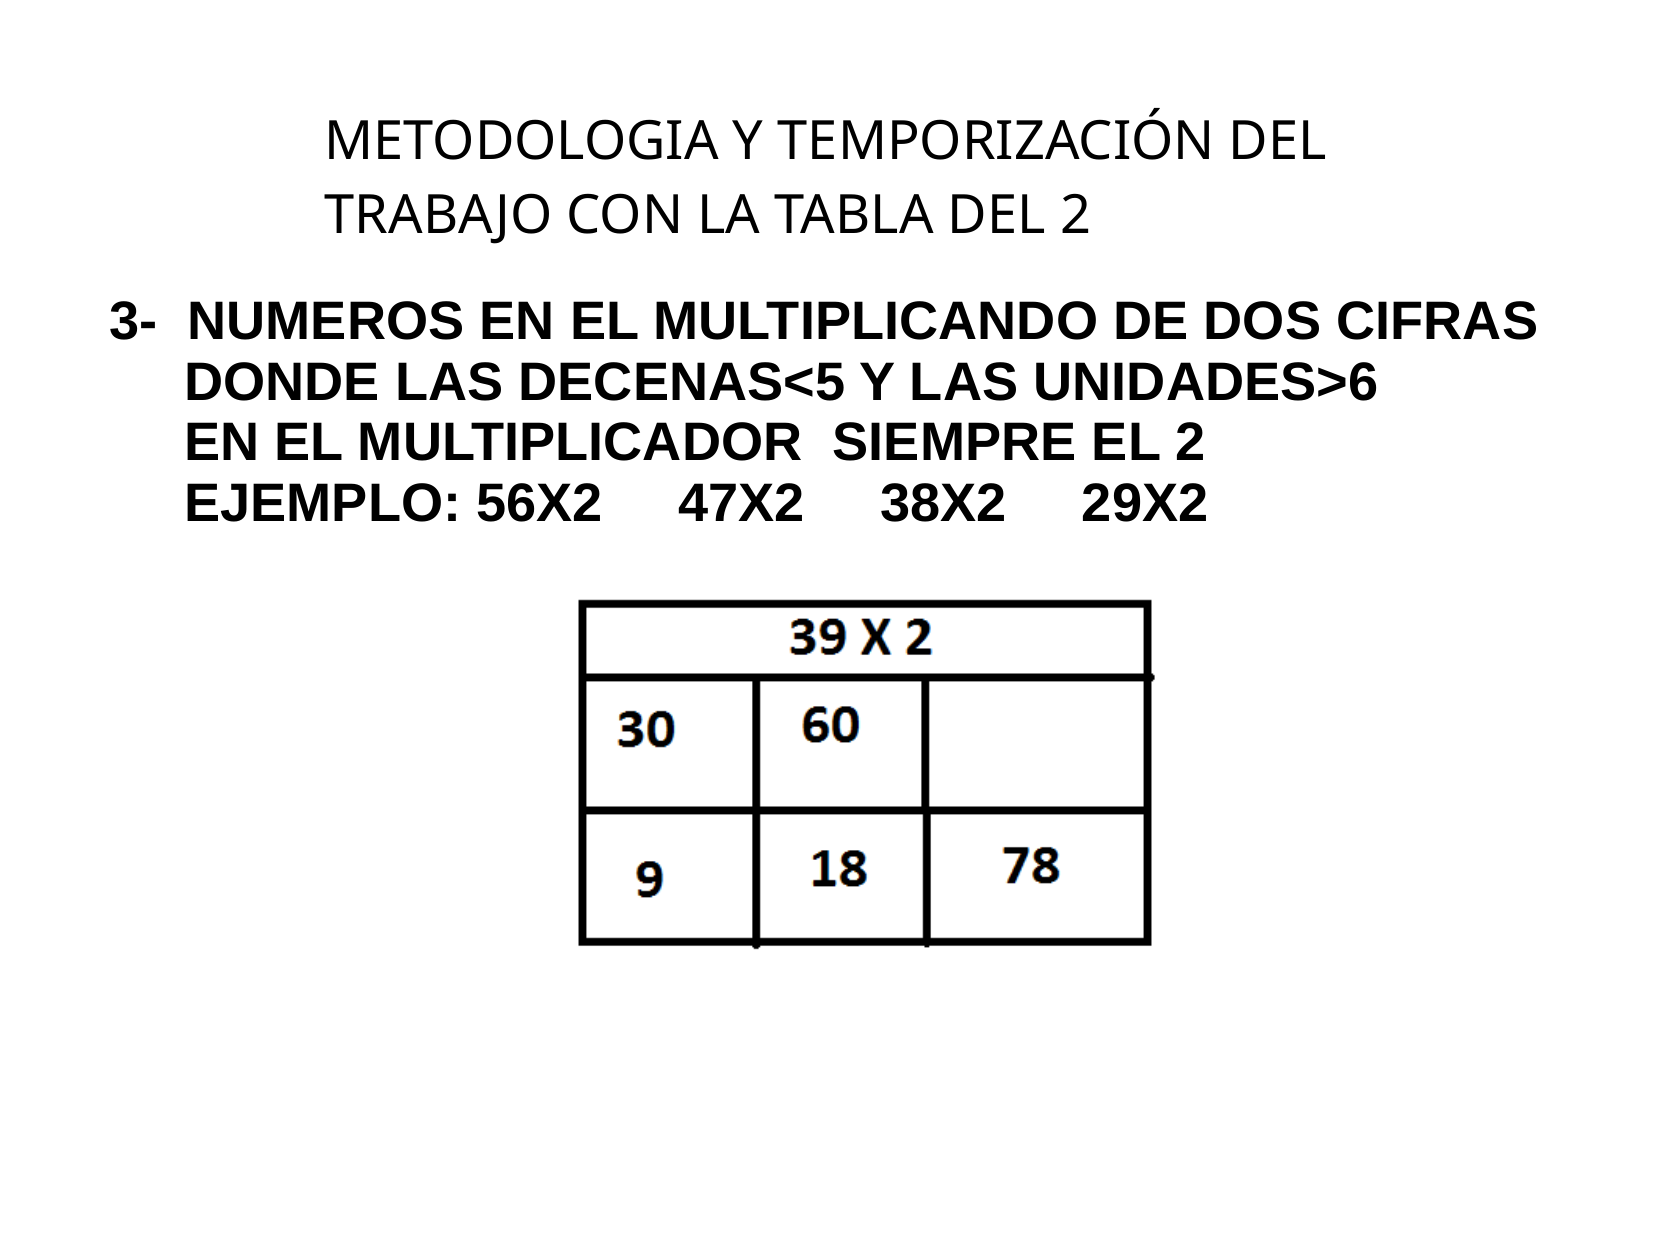

METODOLOGIA Y TEMPORIZACIÓN DEL TRABAJO CON LA TABLA DEL 2
3- NUMEROS EN EL MULTIPLICANDO DE DOS CIFRAS
 DONDE LAS DECENAS<5 Y LAS UNIDADES>6
 EN EL MULTIPLICADOR SIEMPRE EL 2
 EJEMPLO: 56X2 47X2 38X2 29X2